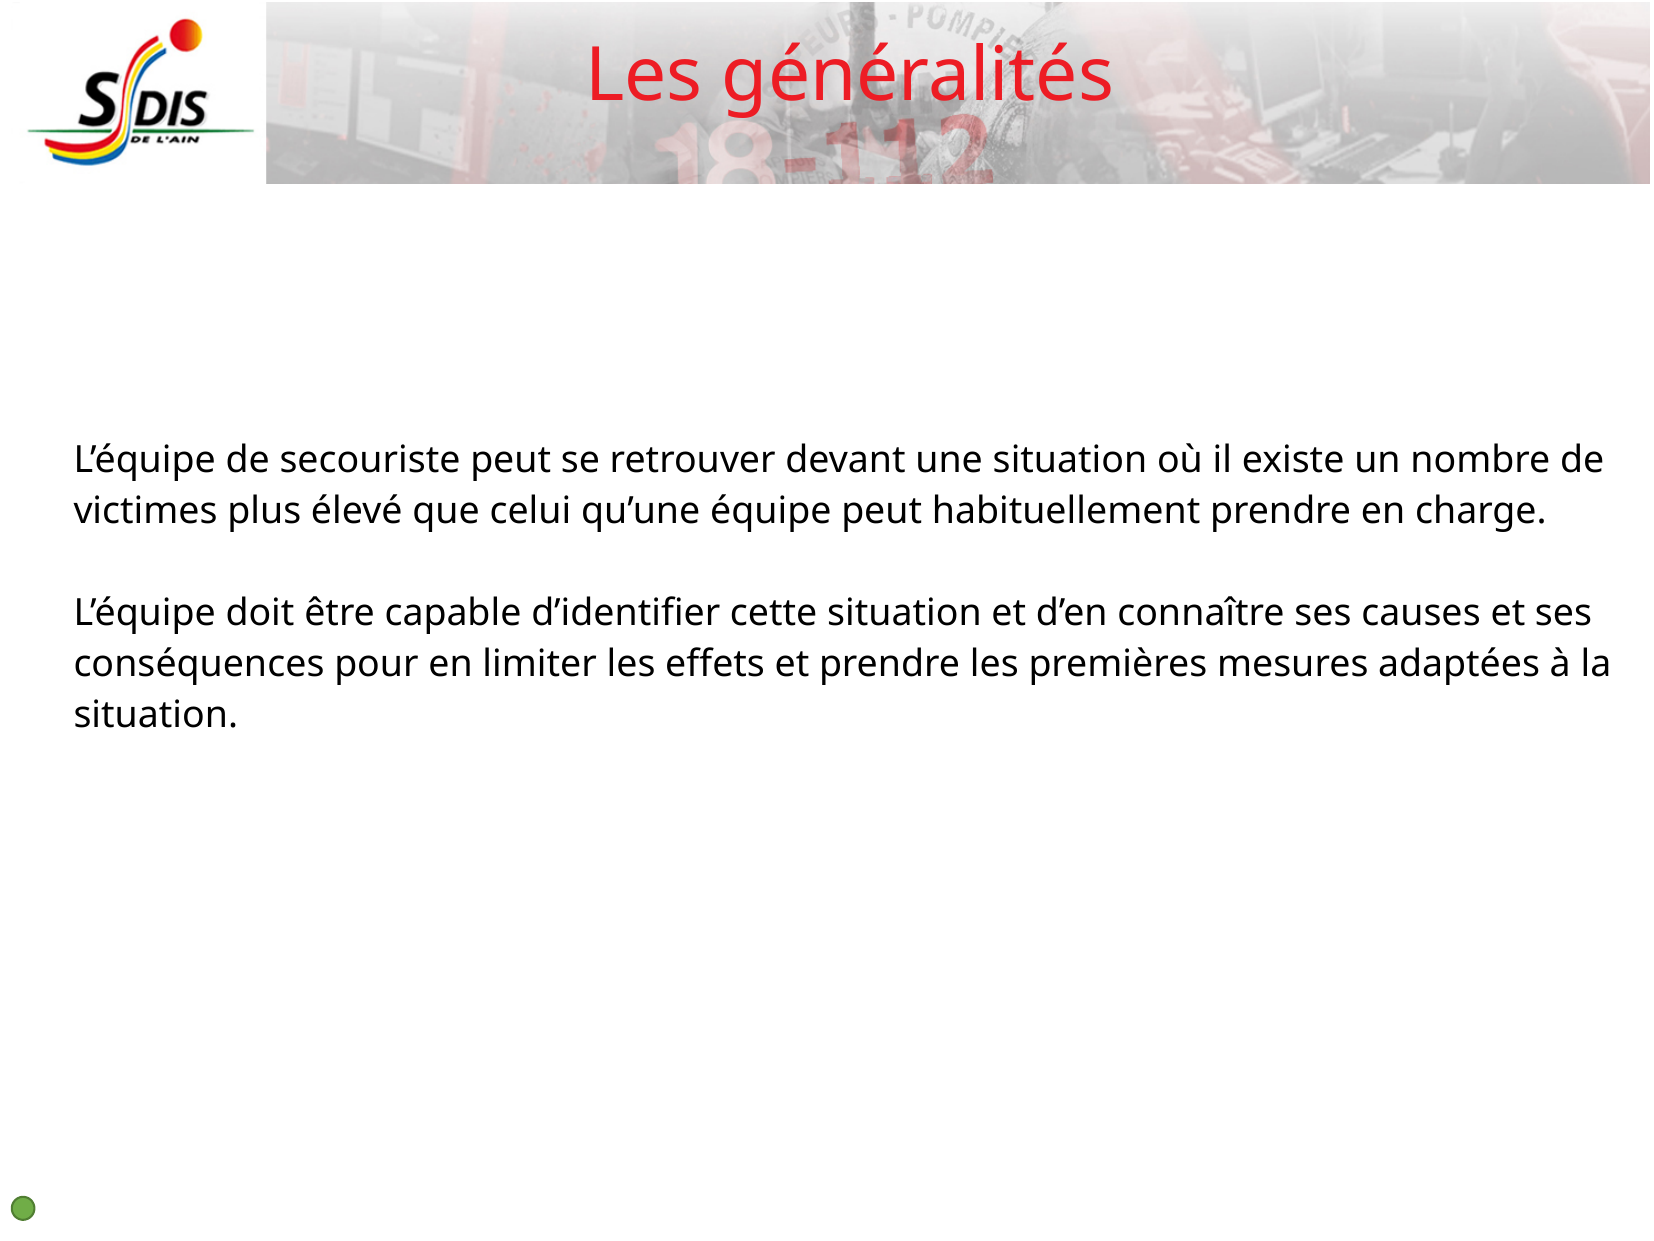

# Les généralités
L’équipe de secouriste peut se retrouver devant une situation où il existe un nombre de victimes plus élevé que celui qu’une équipe peut habituellement prendre en charge.
L’équipe doit être capable d’identifier cette situation et d’en connaître ses causes et ses conséquences pour en limiter les effets et prendre les premières mesures adaptées à la situation.